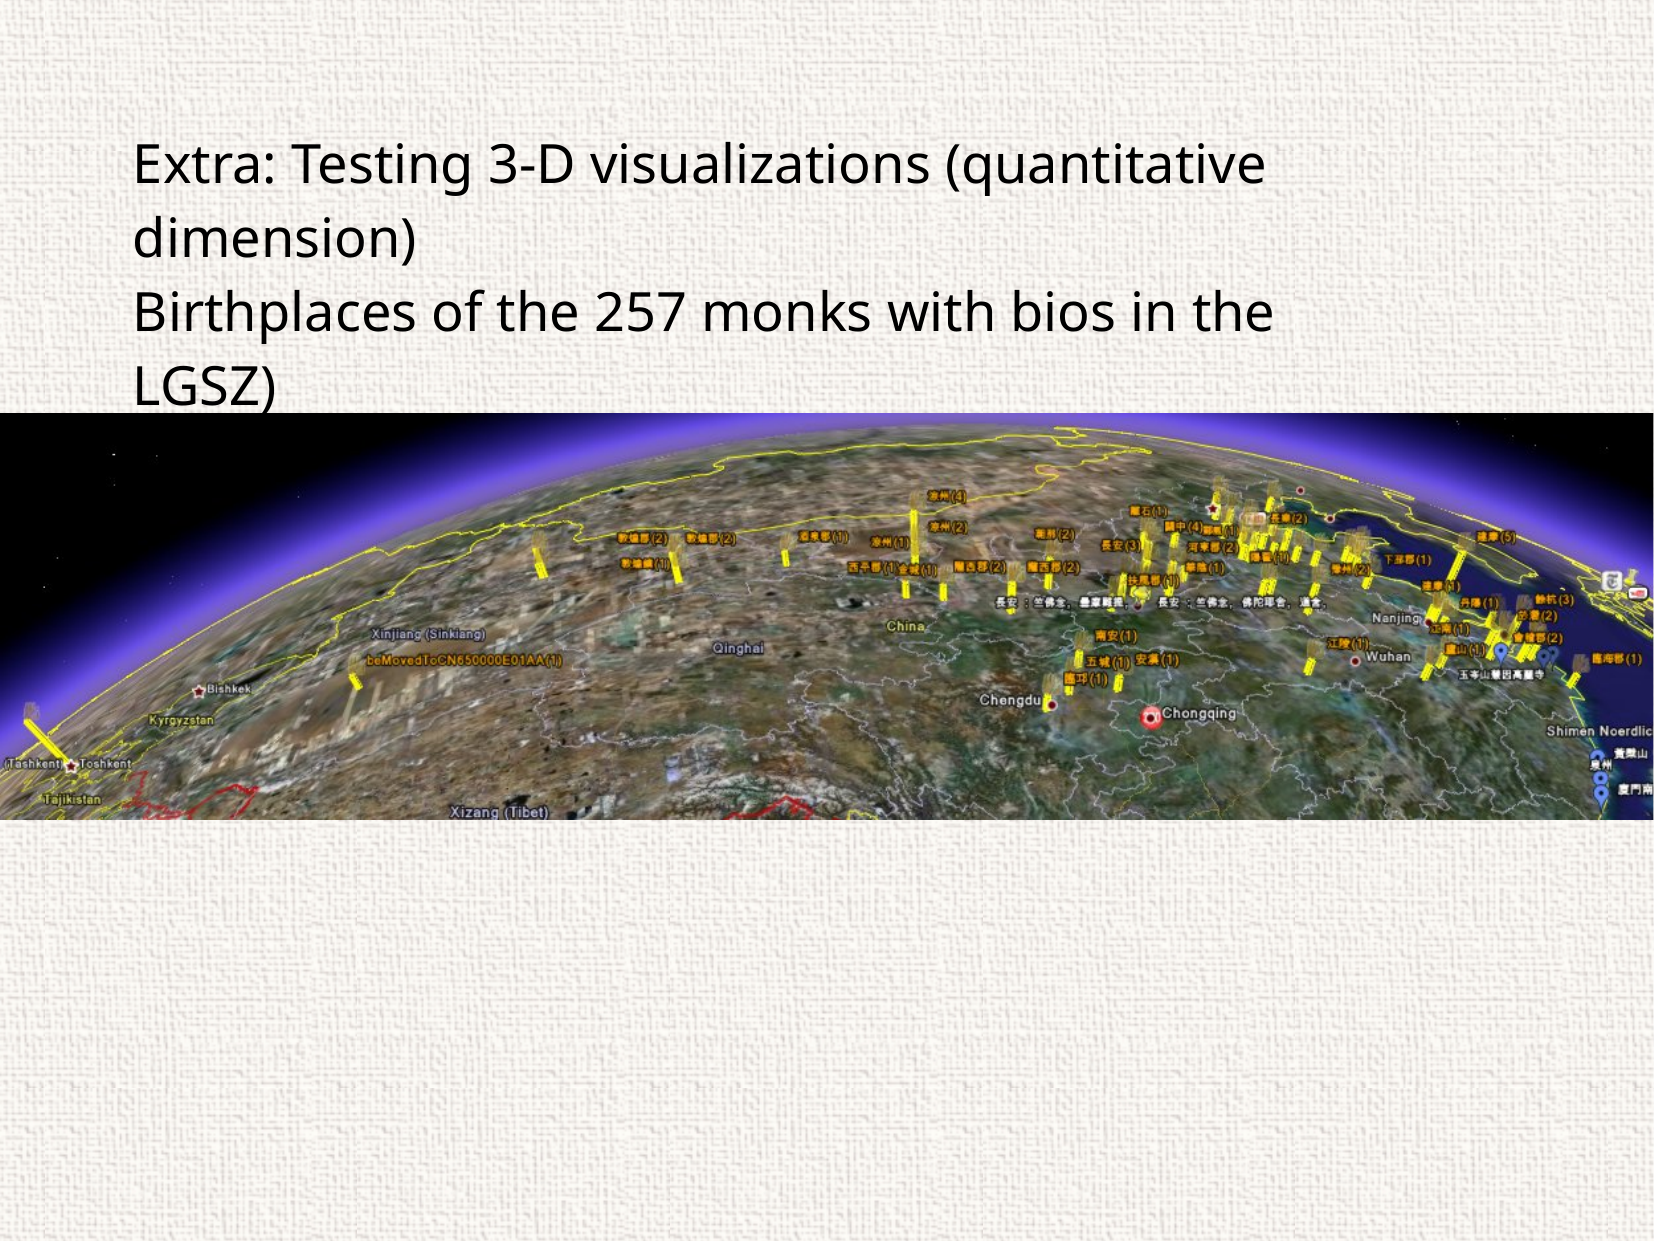

Extra: Testing 3-D visualizations (quantitative dimension)
Birthplaces of the 257 monks with bios in the LGSZ)